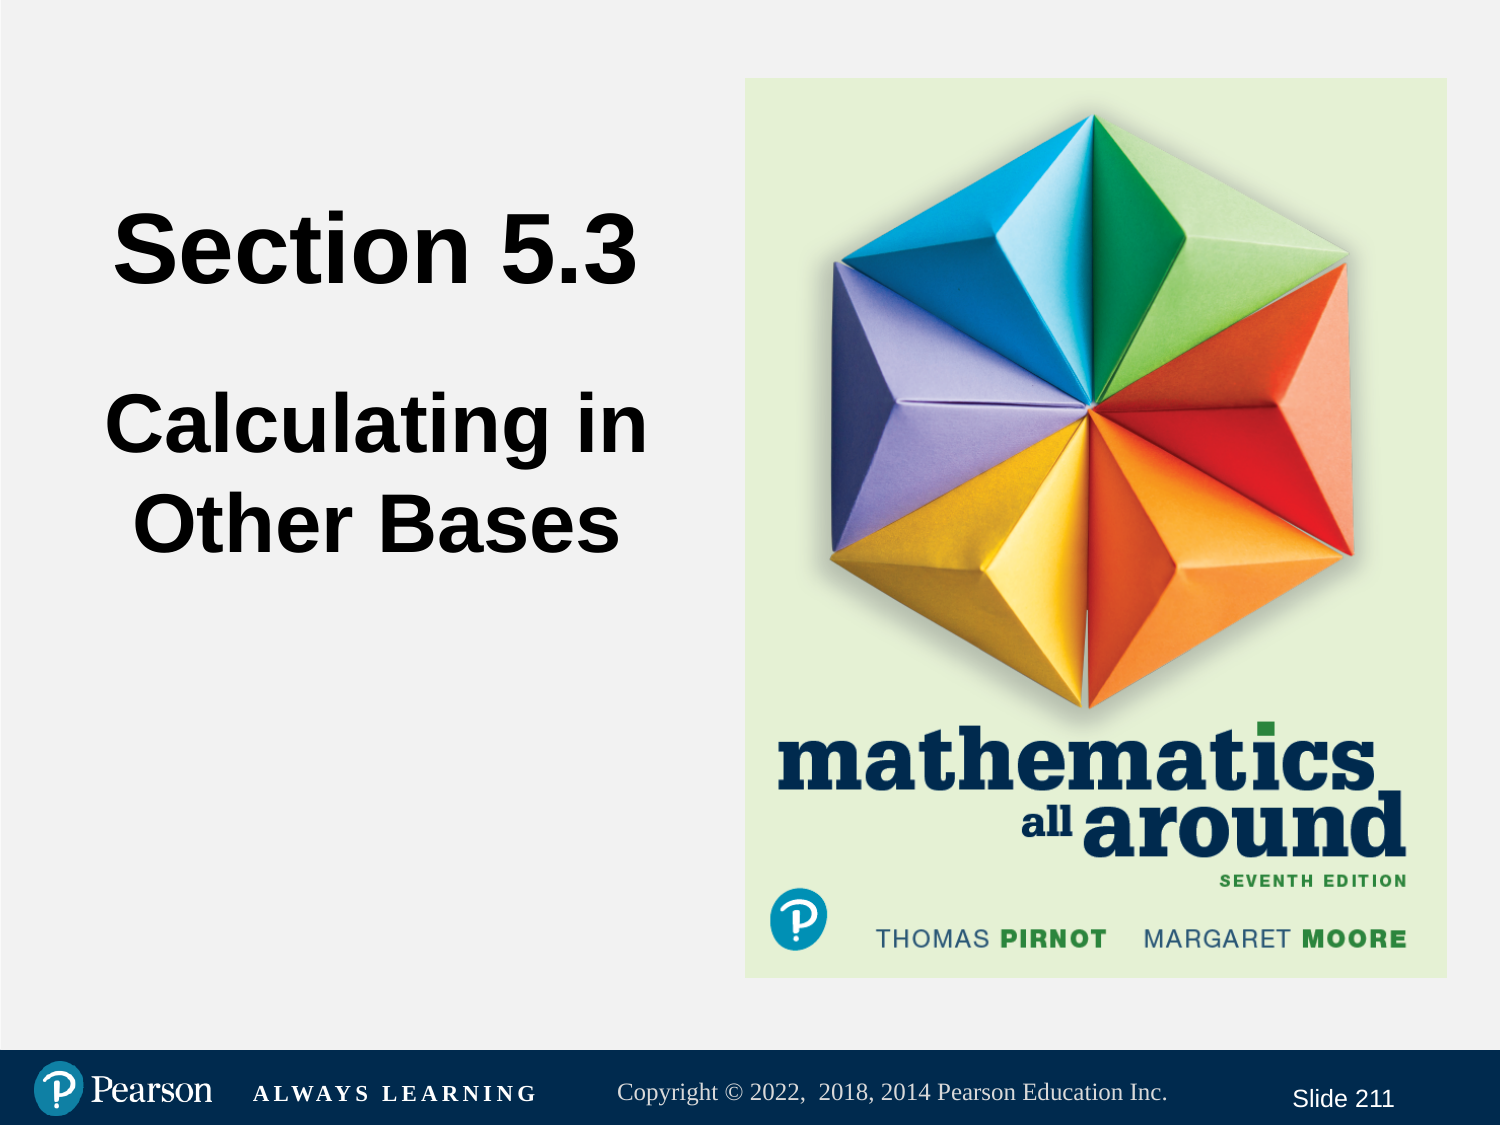

Section 5.3
# Calculating in Other Bases